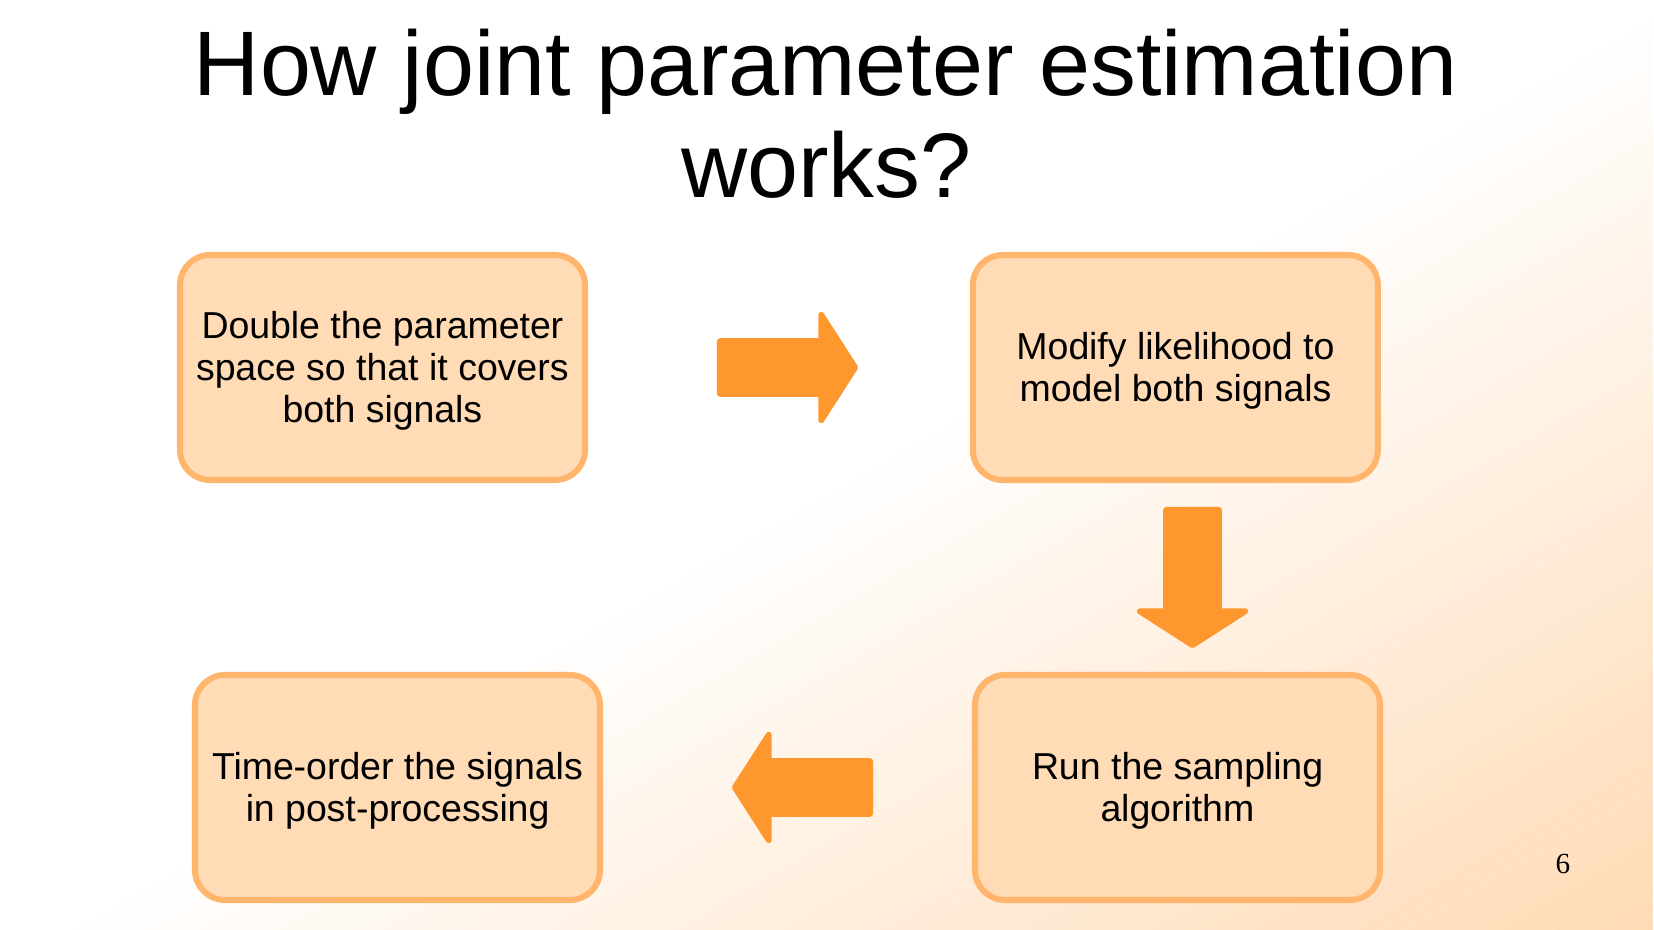

# How joint parameter estimation works?
Double the parameter space so that it covers both signals
Modify likelihood to model both signals
Time-order the signals in post-processing
Run the sampling algorithm
6